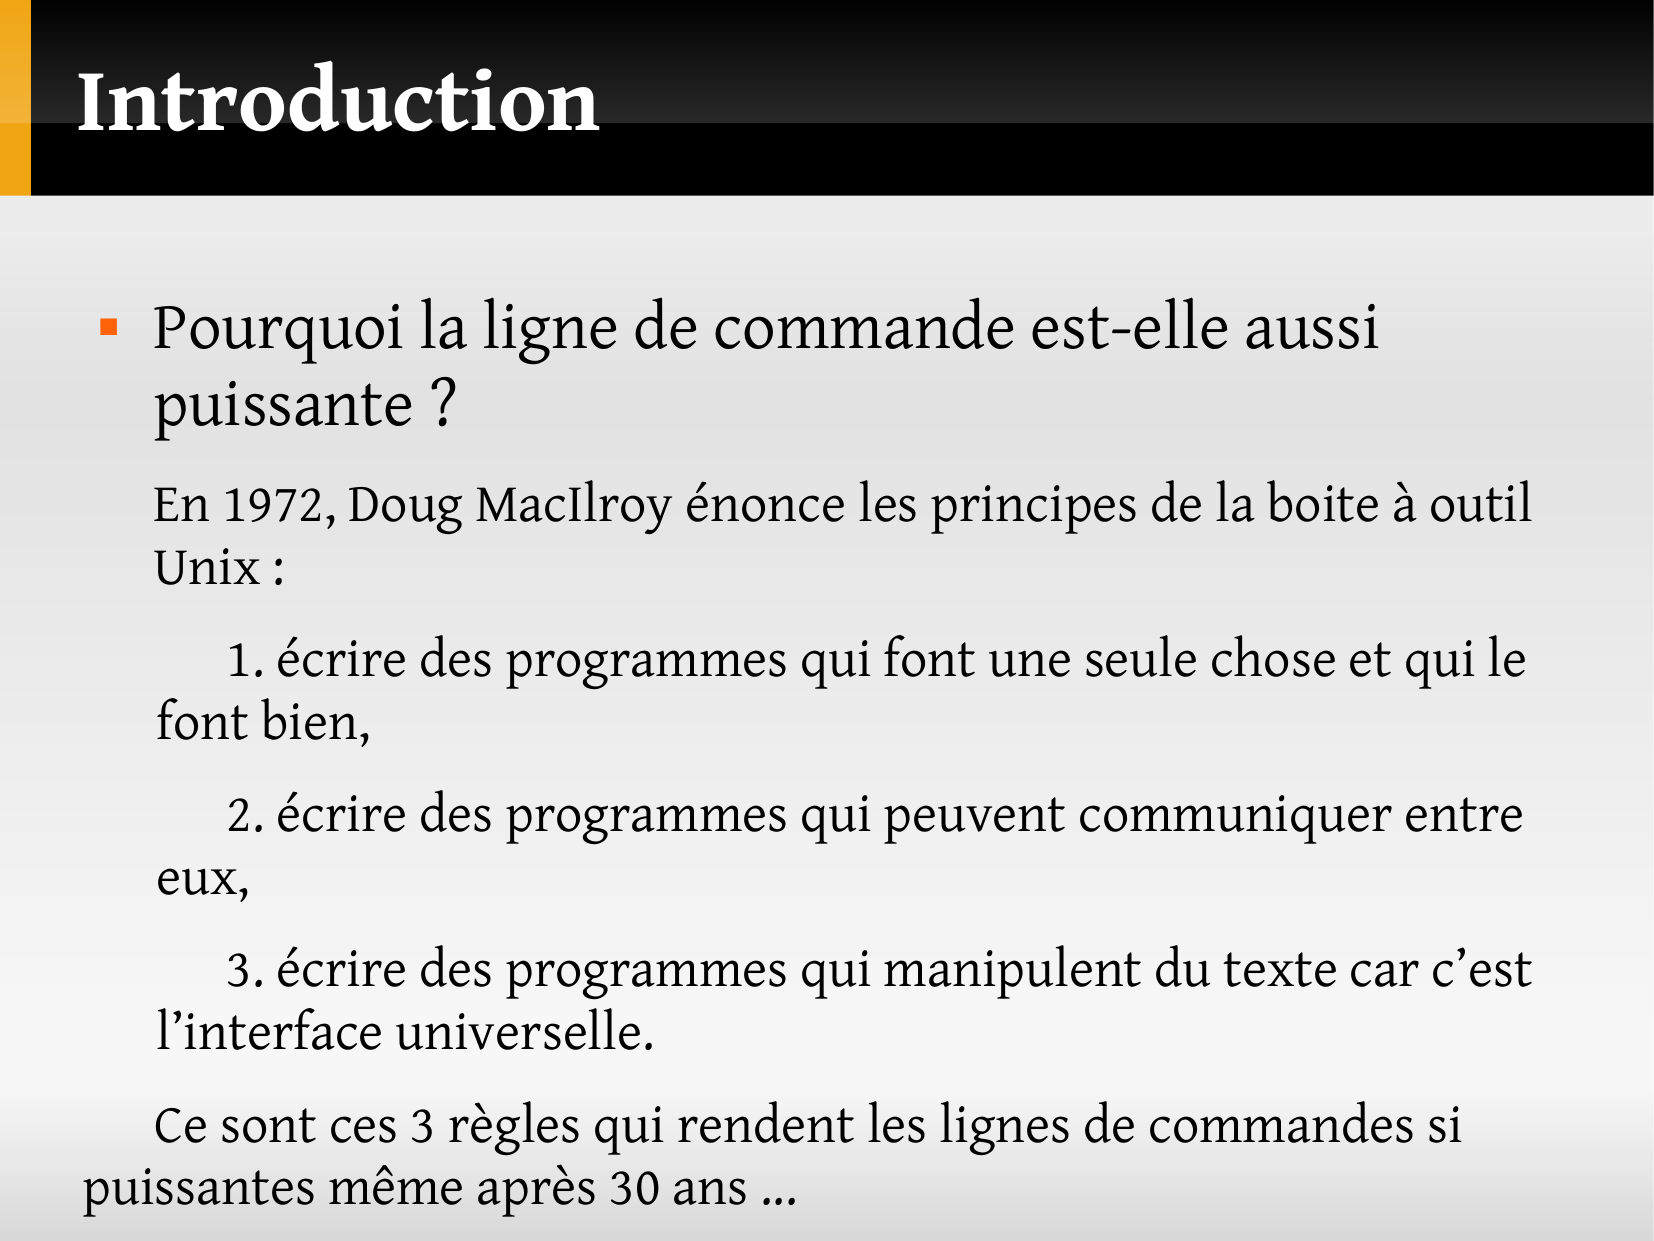

# Introduction
Pourquoi la ligne de commande est-elle aussi puissante ?
En 1972, Doug MacIlroy énonce les principes de la boite à outil Unix :
 1. écrire des programmes qui font une seule chose et qui le 		font bien,
 2. écrire des programmes qui peuvent communiquer entre 		eux,
 3. écrire des programmes qui manipulent du texte car c’est 		l’interface universelle.
 Ce sont ces 3 règles qui rendent les lignes de commandes si puissantes même après 30 ans ...